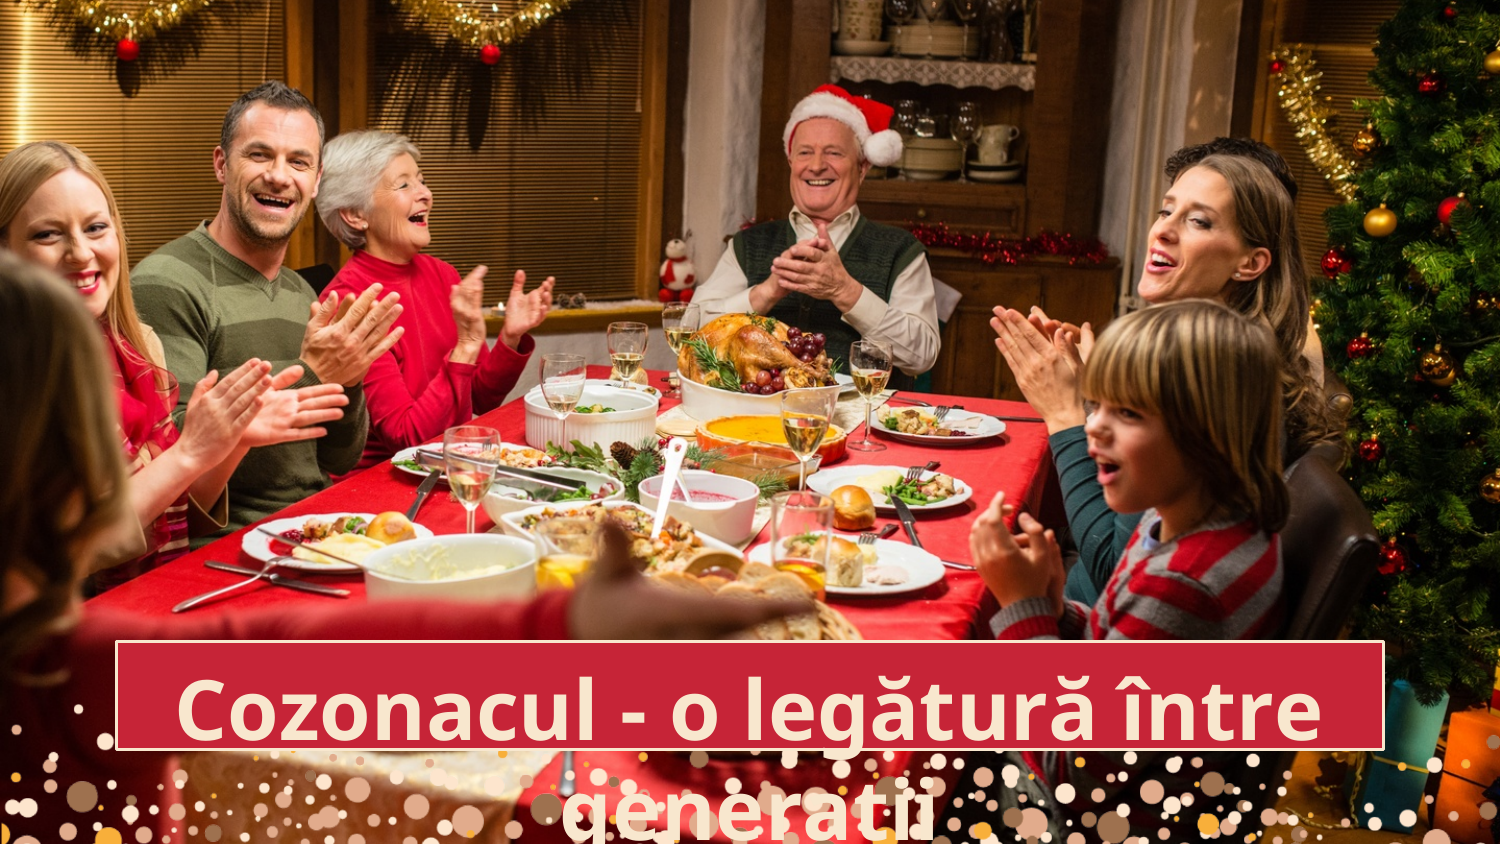

# Cozonacul - o legătură între generații